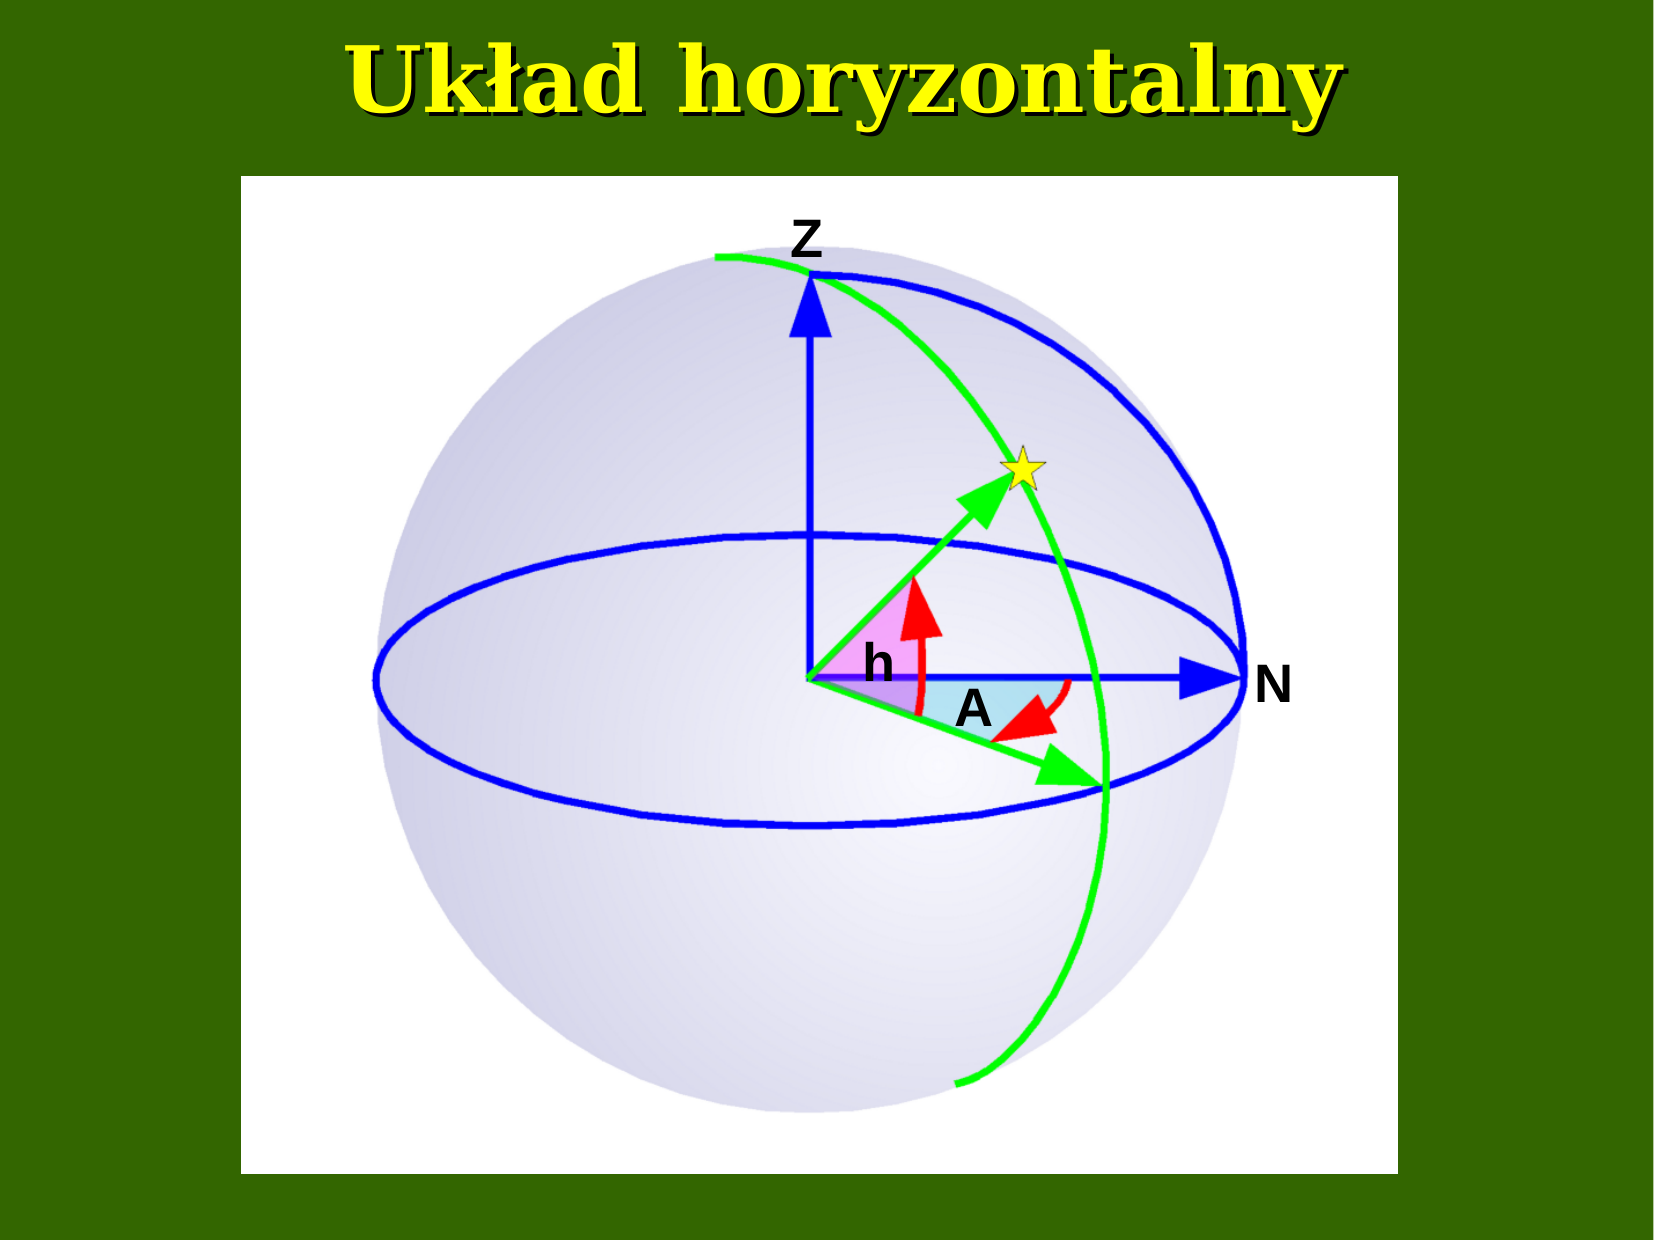

# Układ horyzontalny
Z
h
N
A